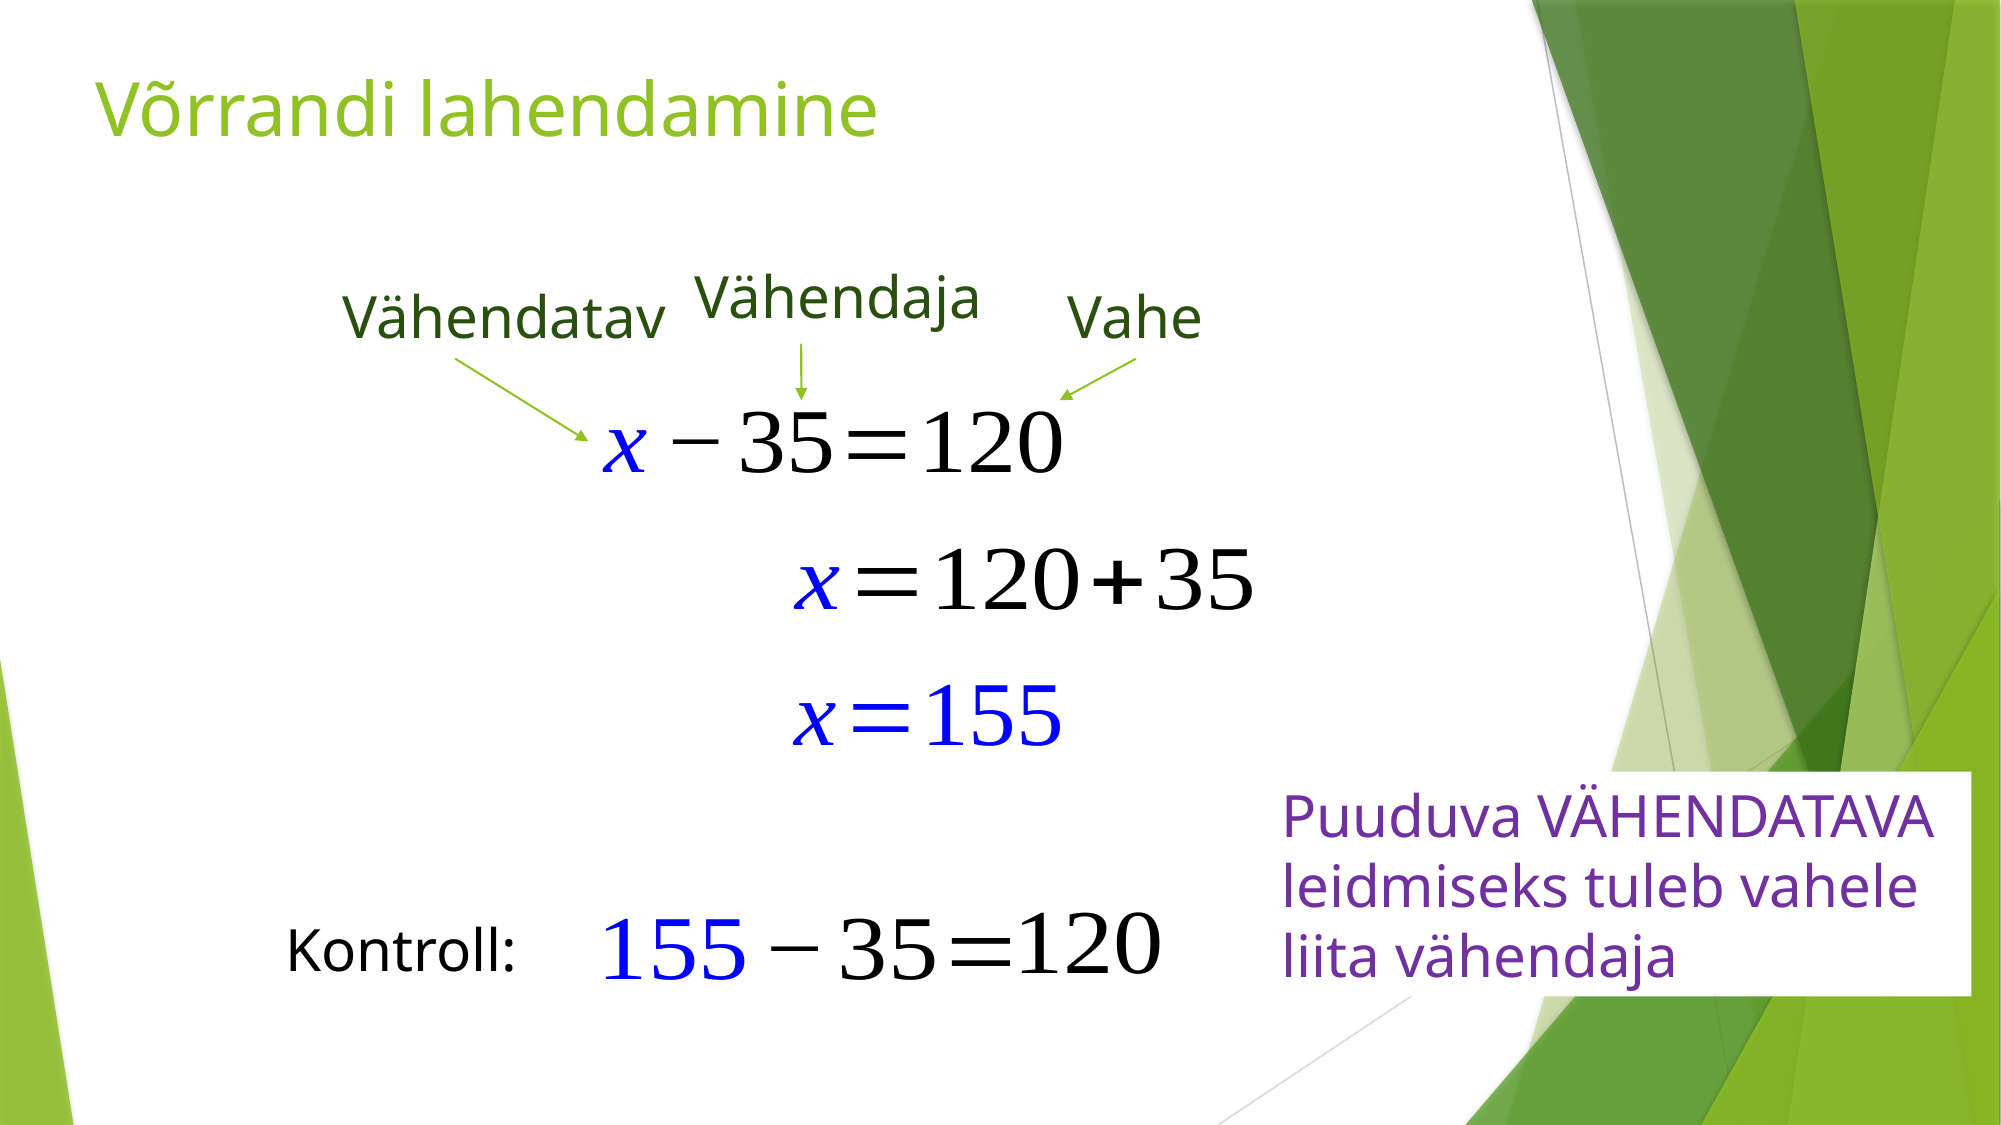

# Võrrandi lahendamine
Vähendaja
Vähendatav
Vahe
Puuduva VÄHENDATAVA leidmiseks tuleb vahele liita vähendaja
Kontroll: